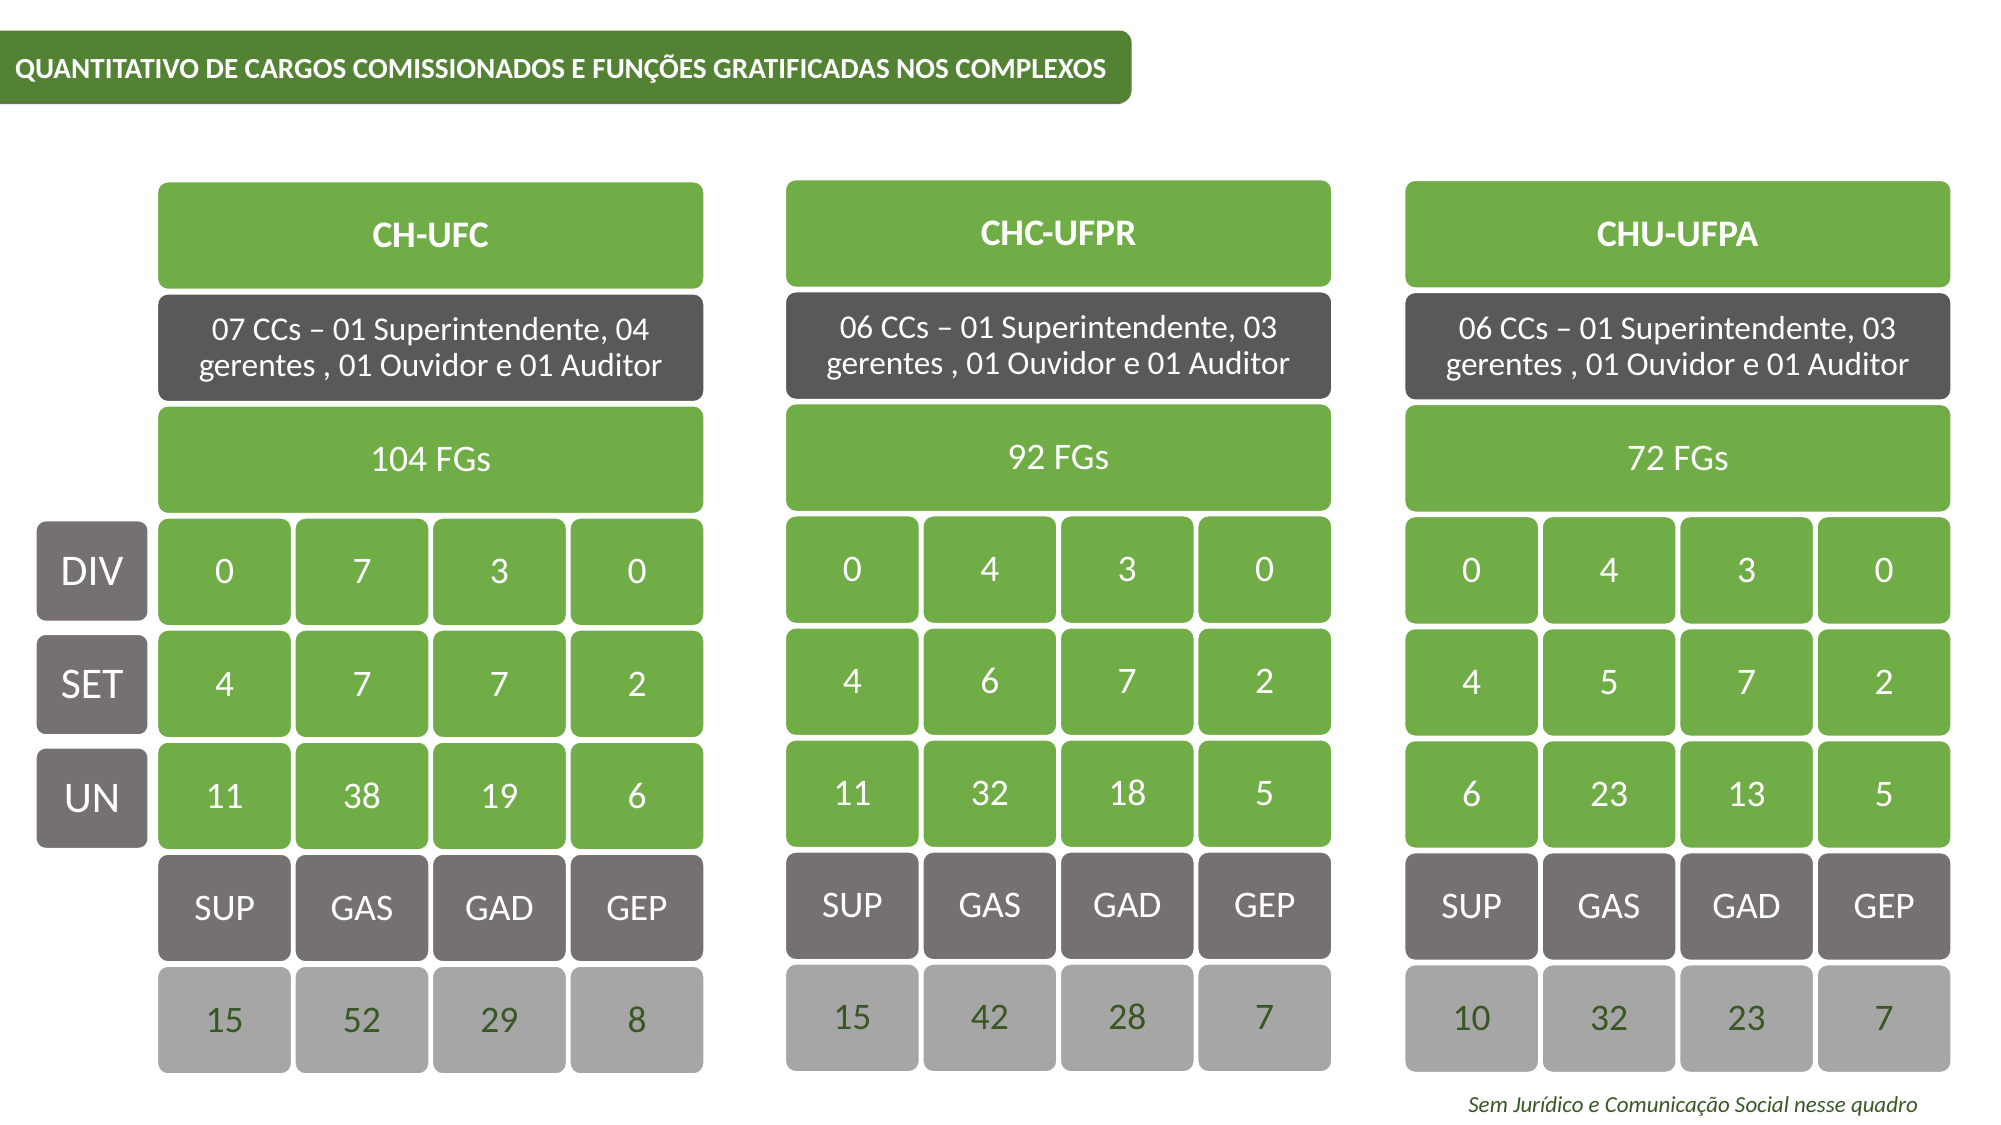

QUANTITATIVO DE CARGOS COMISSIONADOS E FUNÇÕES GRATIFICADAS NOS COMPLEXOS
CHC-UFPR
06 CCs – 01 Superintendente, 03 gerentes , 01 Ouvidor e 01 Auditor
92 FGs
0
4
3
0
4
6
7
2
11
32
18
5
SUP
GAS
GAD
GEP
15
42
28
7
CHU-UFPA
06 CCs – 01 Superintendente, 03 gerentes , 01 Ouvidor e 01 Auditor
72 FGs
0
4
3
0
4
5
7
2
6
23
13
5
SUP
GAS
GAD
GEP
10
32
23
7
CH-UFC
07 CCs – 01 Superintendente, 04 gerentes , 01 Ouvidor e 01 Auditor
104 FGs
0
7
3
0
4
7
7
2
11
38
19
6
SUP
GAS
GAD
GEP
15
52
29
8
DIV
SET
UN
Sem Jurídico e Comunicação Social nesse quadro